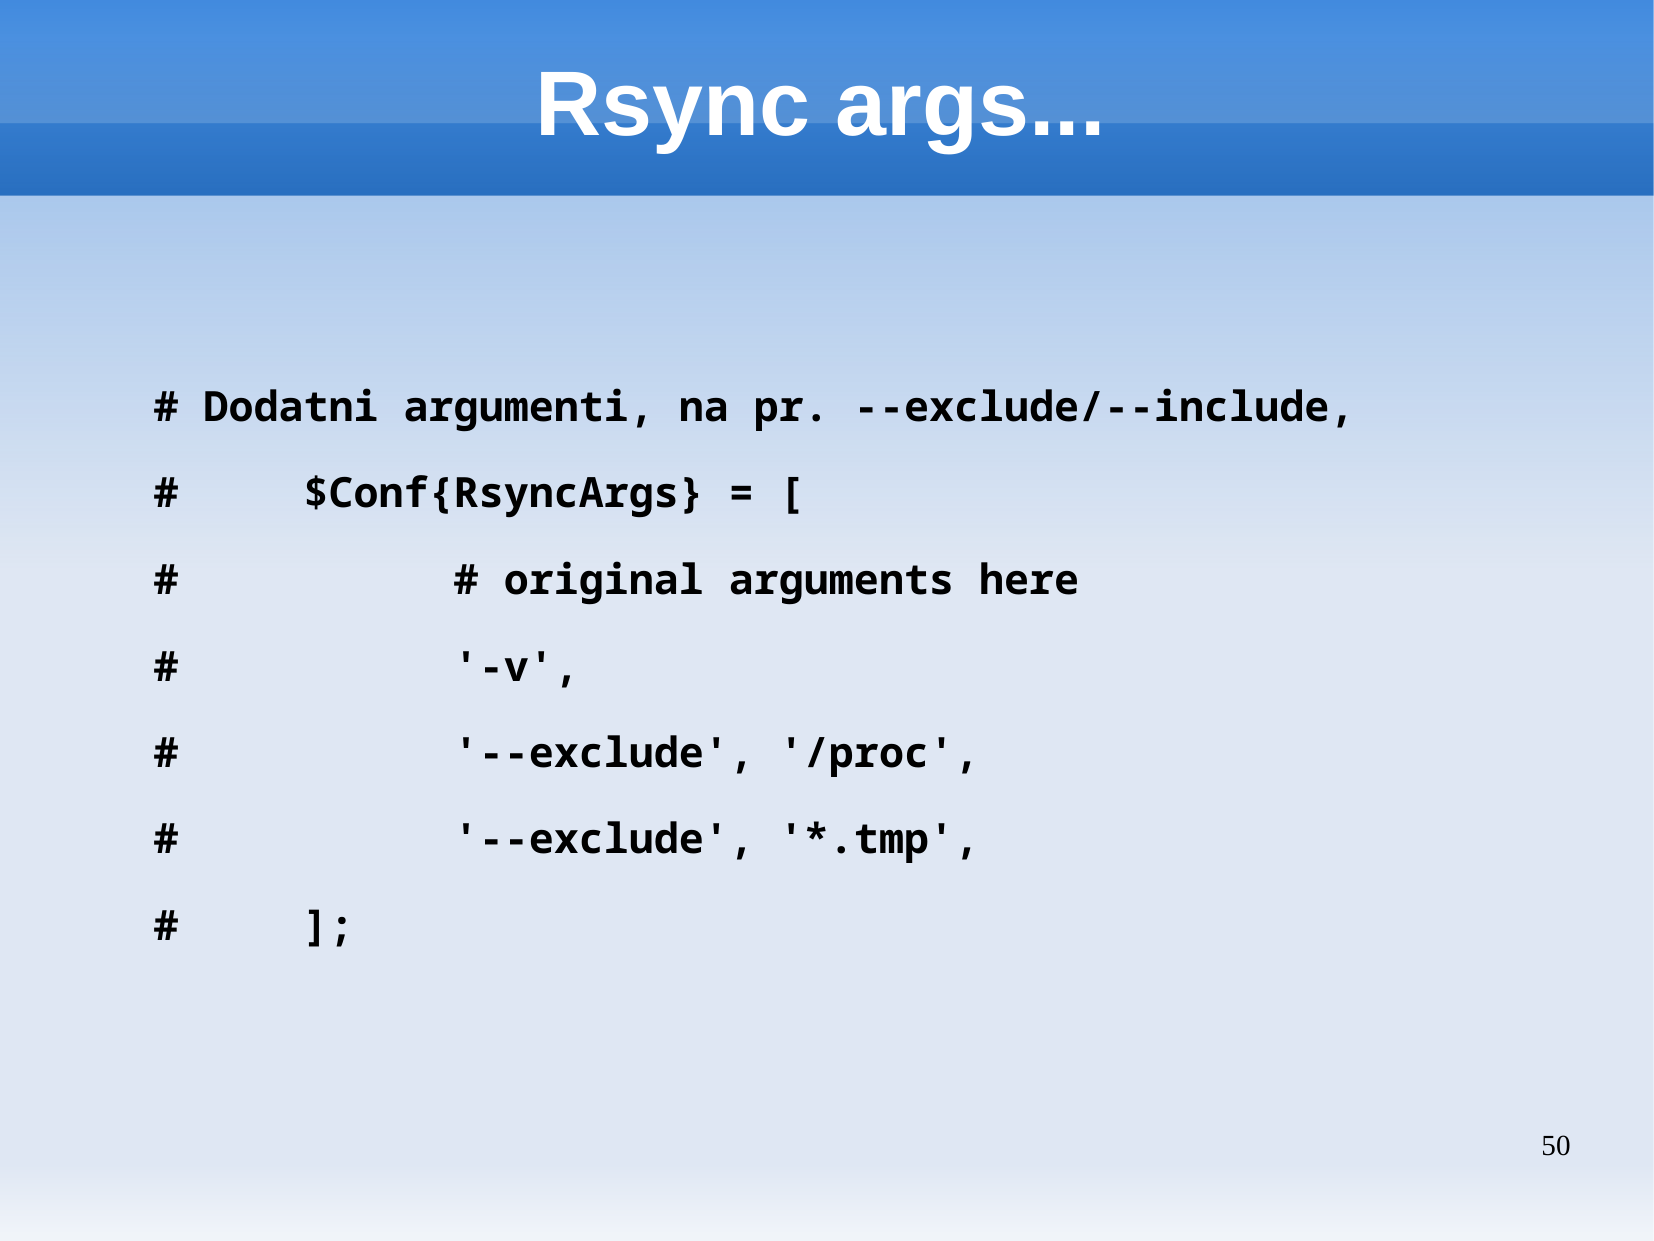

# Rsync args...
# Dodatni argumenti, na pr. --exclude/--include,
# $Conf{RsyncArgs} = [
# # original arguments here
# '-v',
# '--exclude', '/proc',
# '--exclude', '*.tmp',
# ];
50